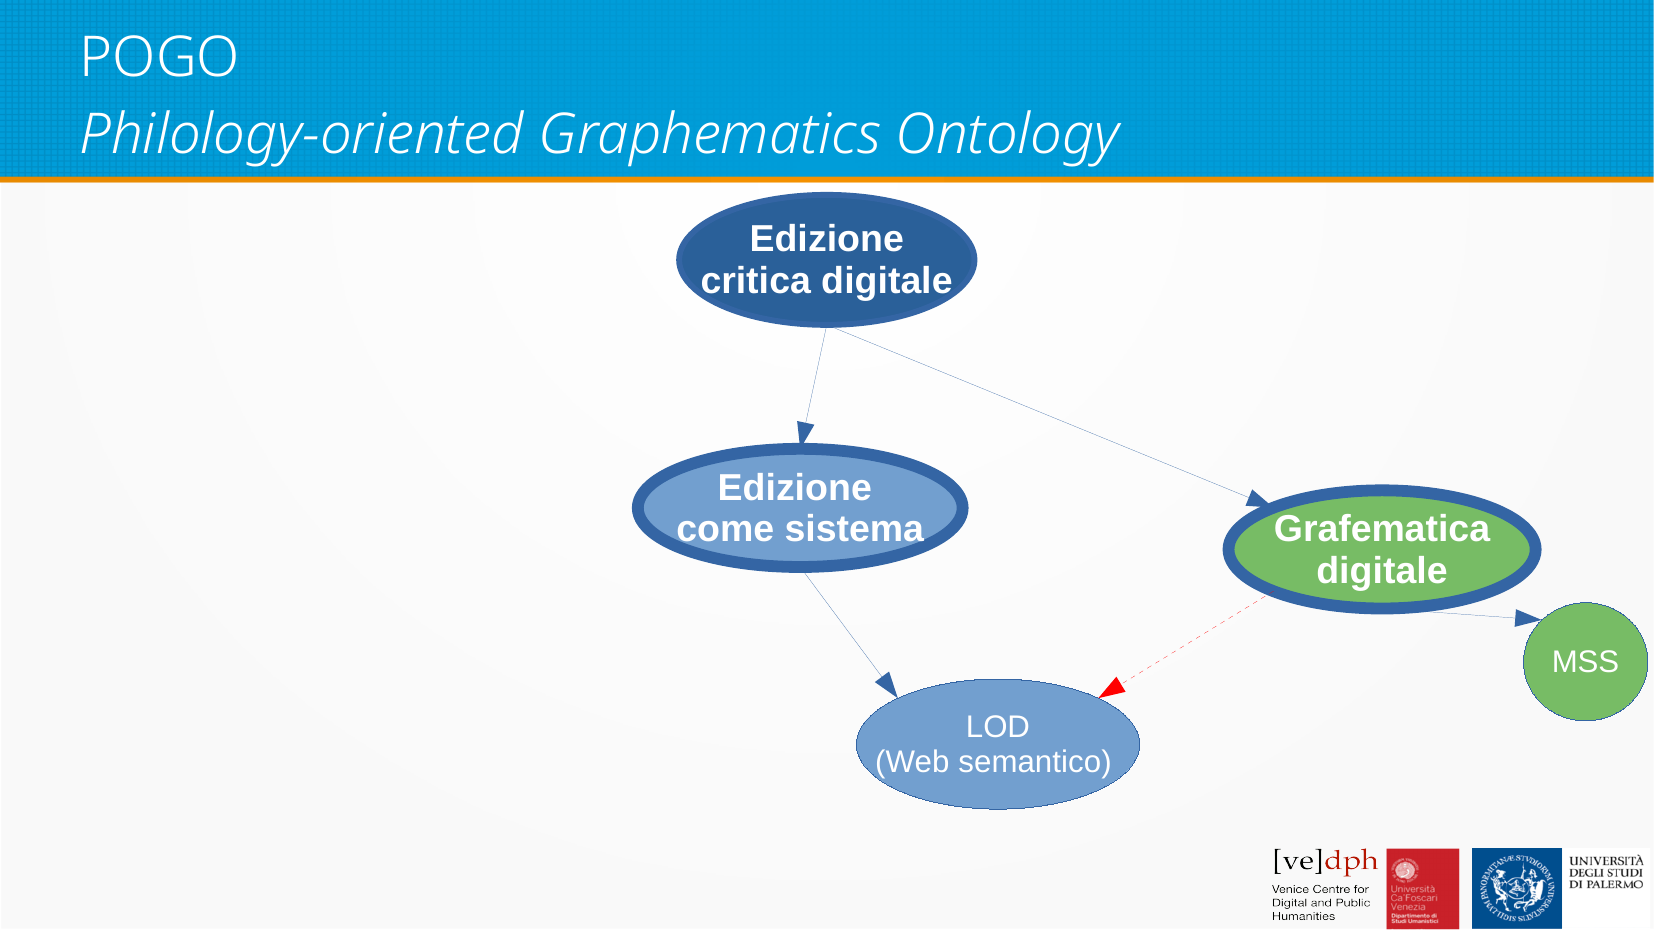

# POGO Philology-oriented Graphematics Ontology
Edizione
critica digitale
Edizione
come sistema
Grafematica
digitale
MSS
LOD
(Web semantico)